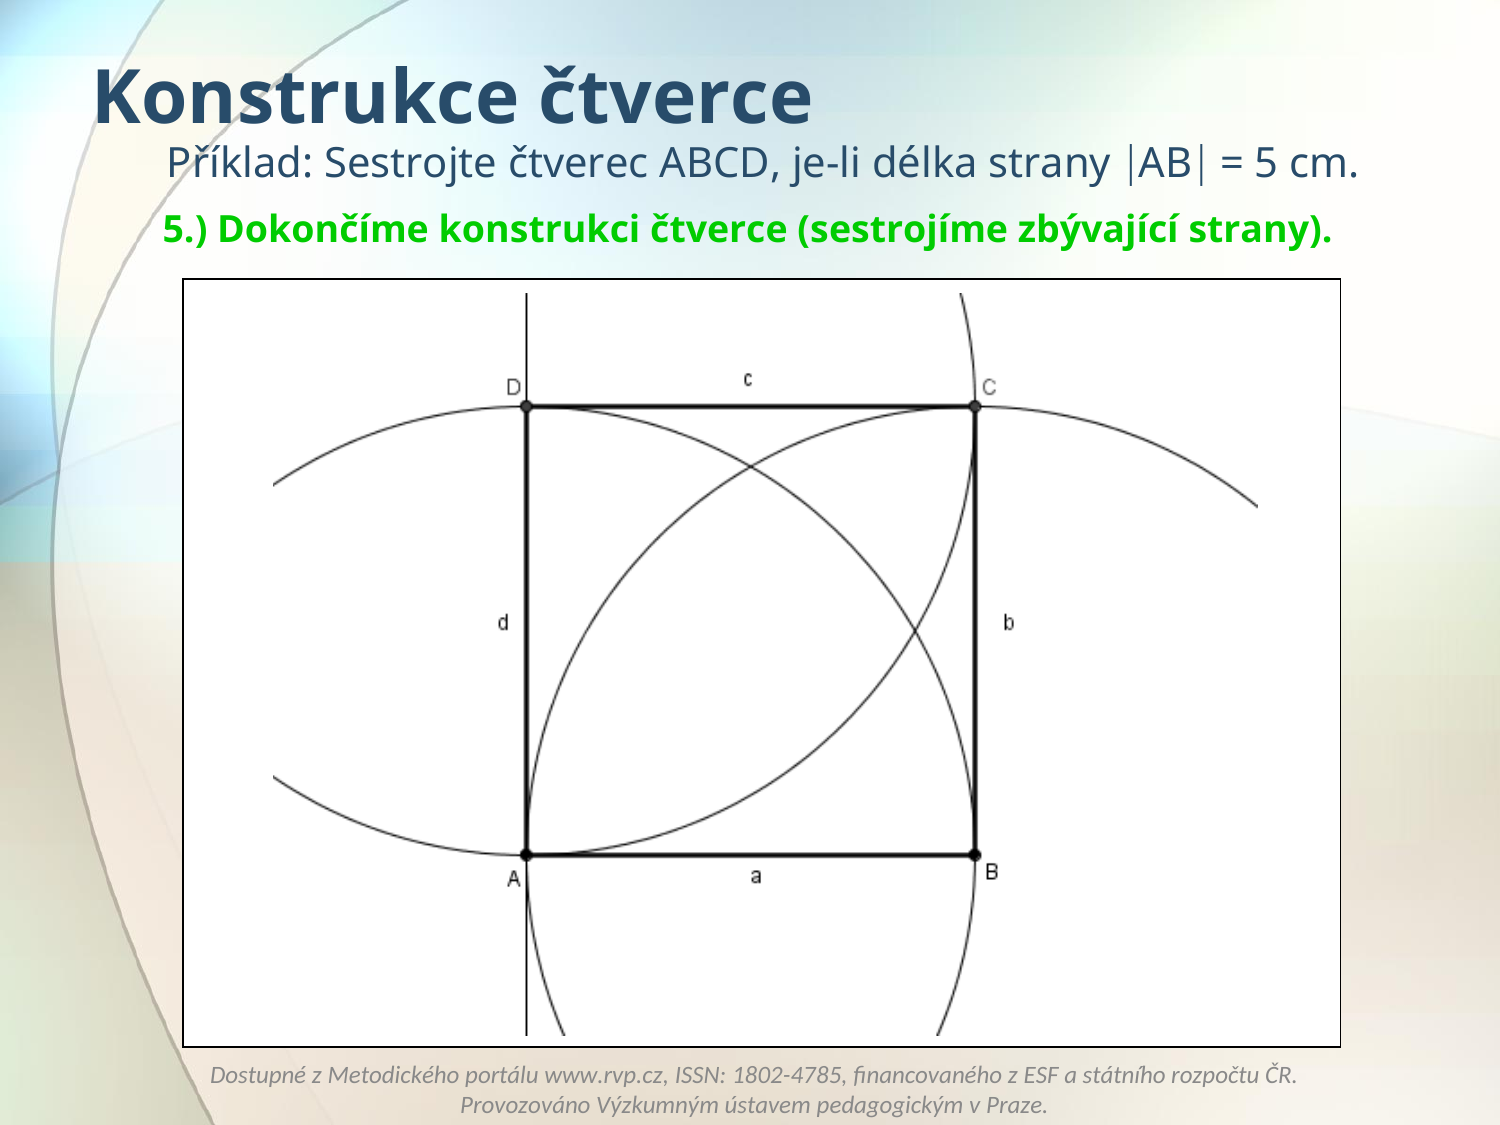

# Konstrukce čtverce
Příklad: Sestrojte čtverec ABCD, je-li délka strany AB = 5 cm.
5.) Dokončíme konstrukci čtverce (sestrojíme zbývající strany).